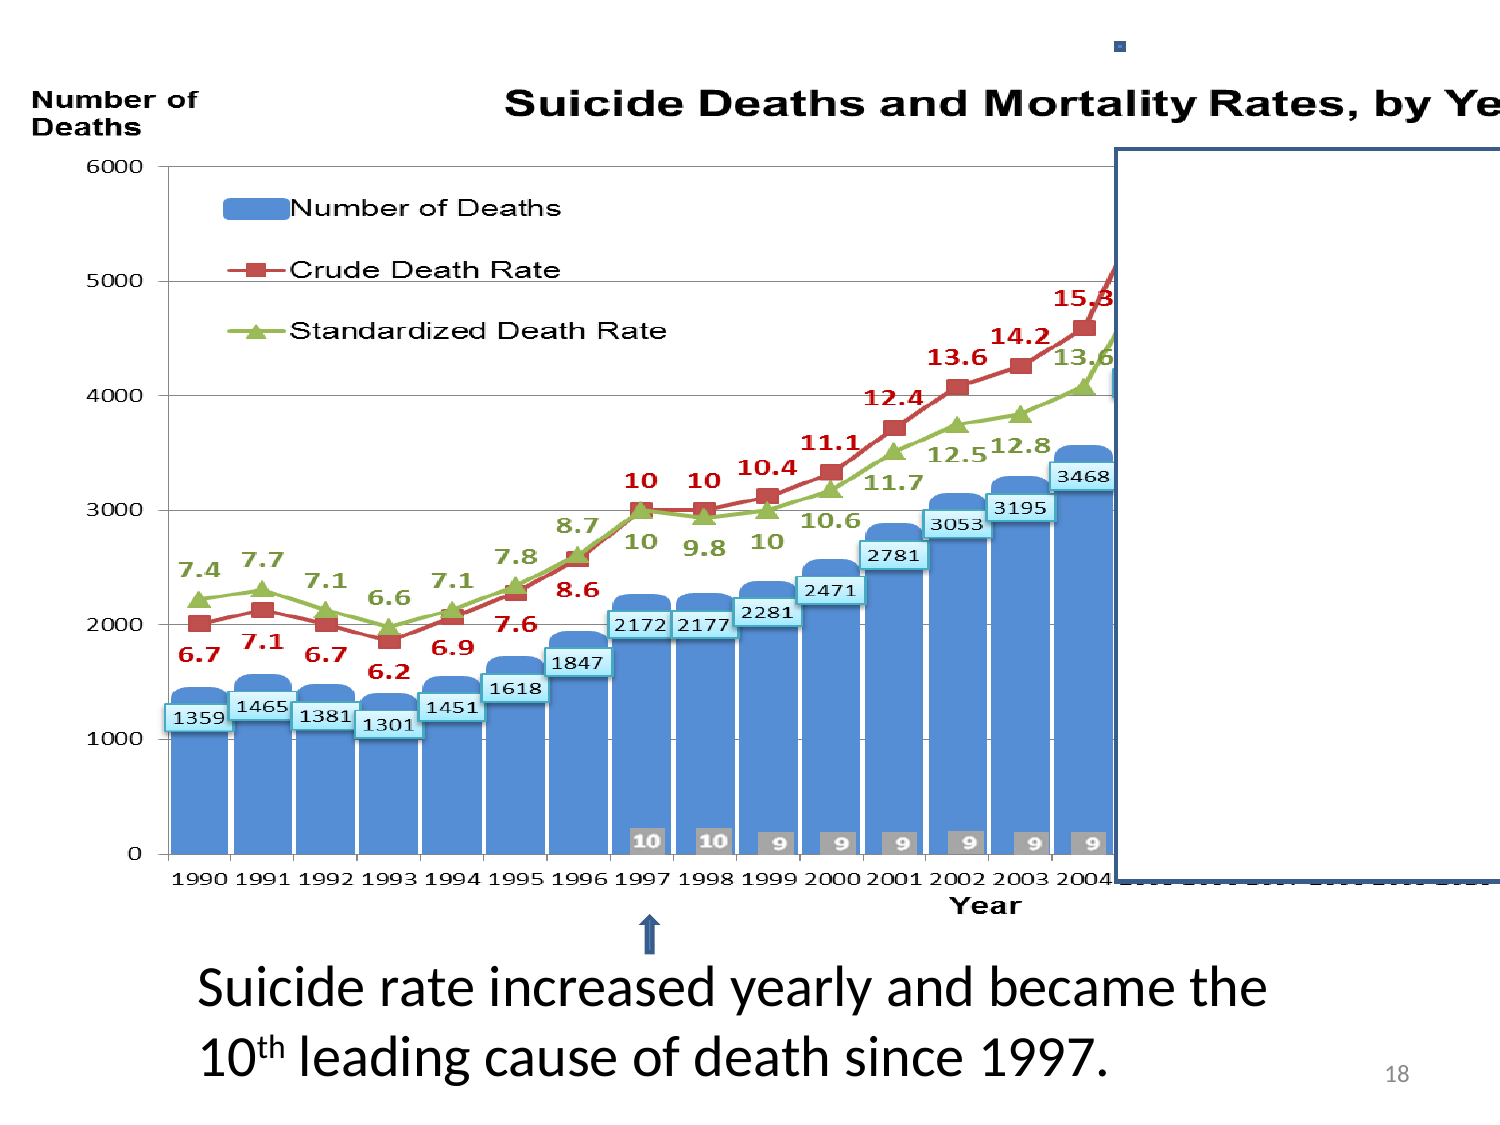

Mo
Suicide rate increased yearly and became the
10th leading cause of death since 1997.